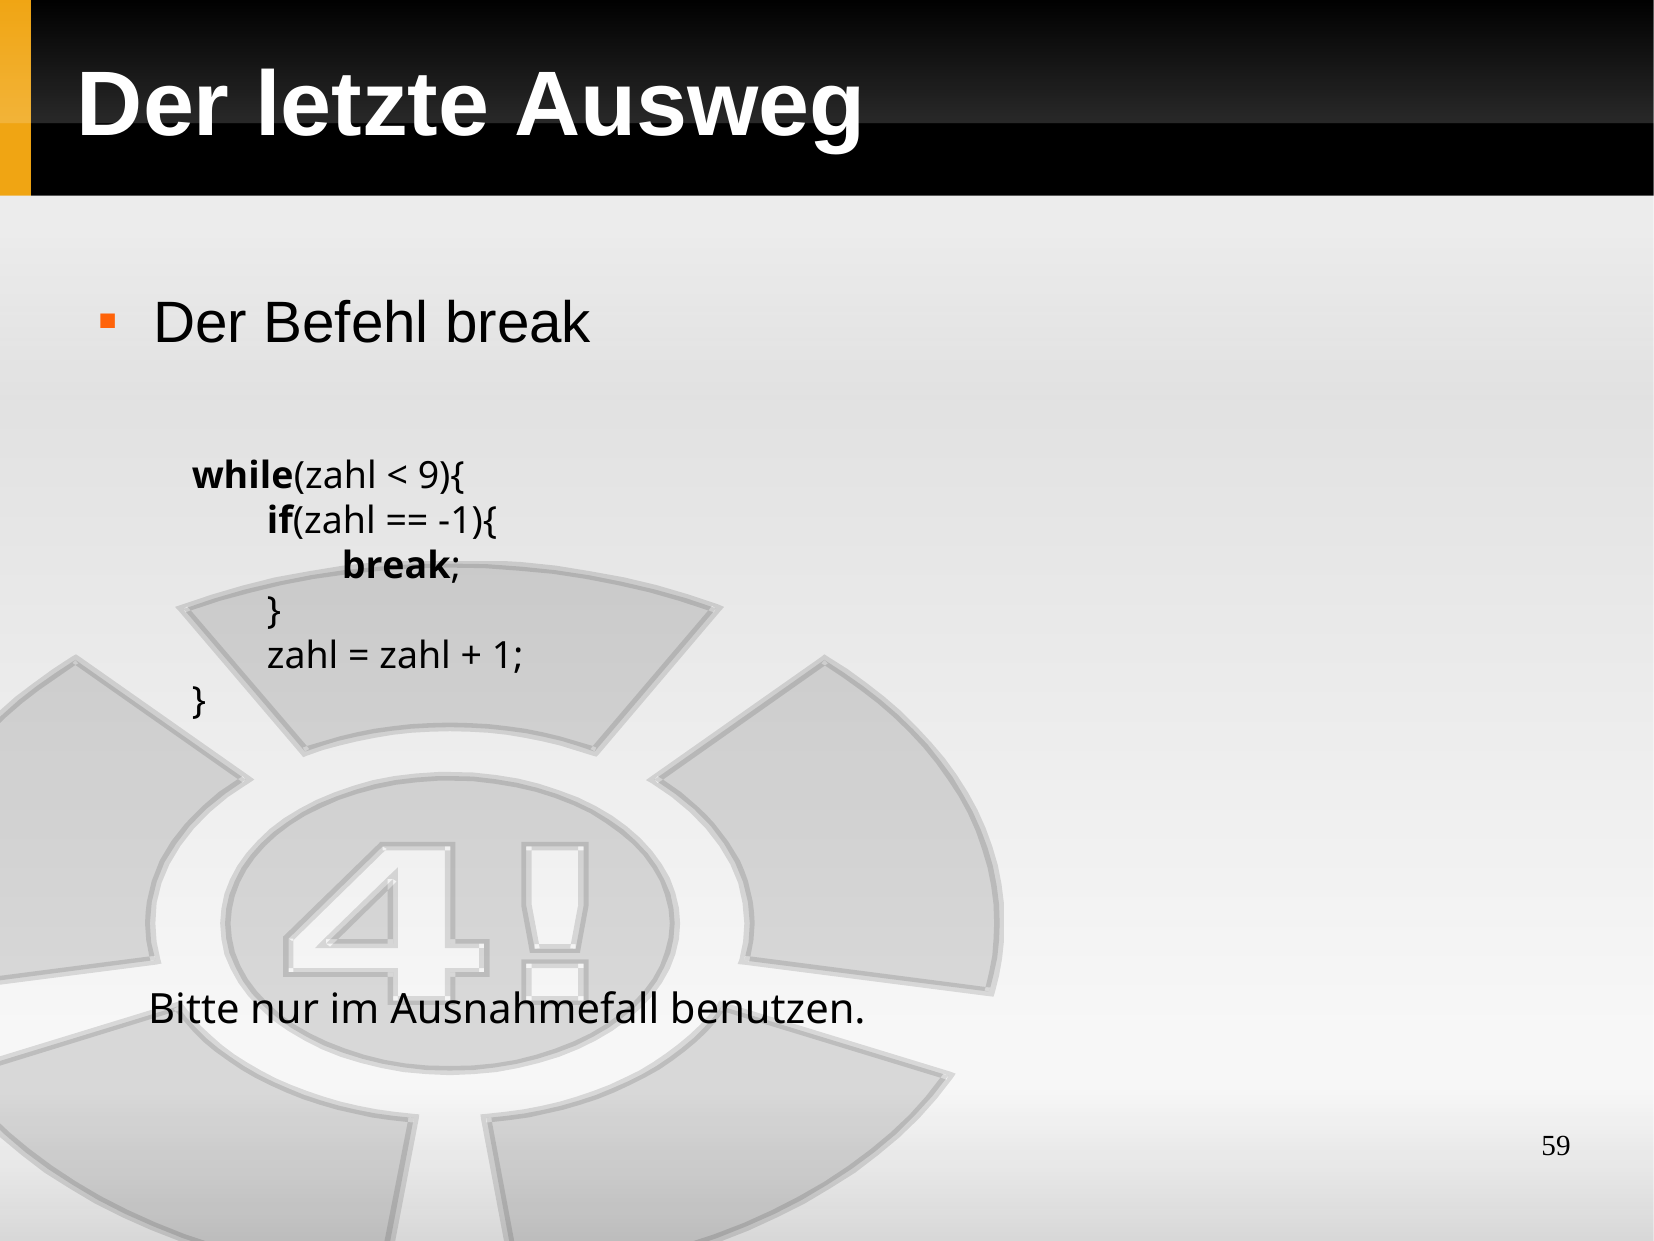

# Der letzte Ausweg
Der Befehl break
while(zahl < 9){
	if(zahl == -1){
		break;
	}
	zahl = zahl + 1;
}
Bitte nur im Ausnahmefall benutzen.
59